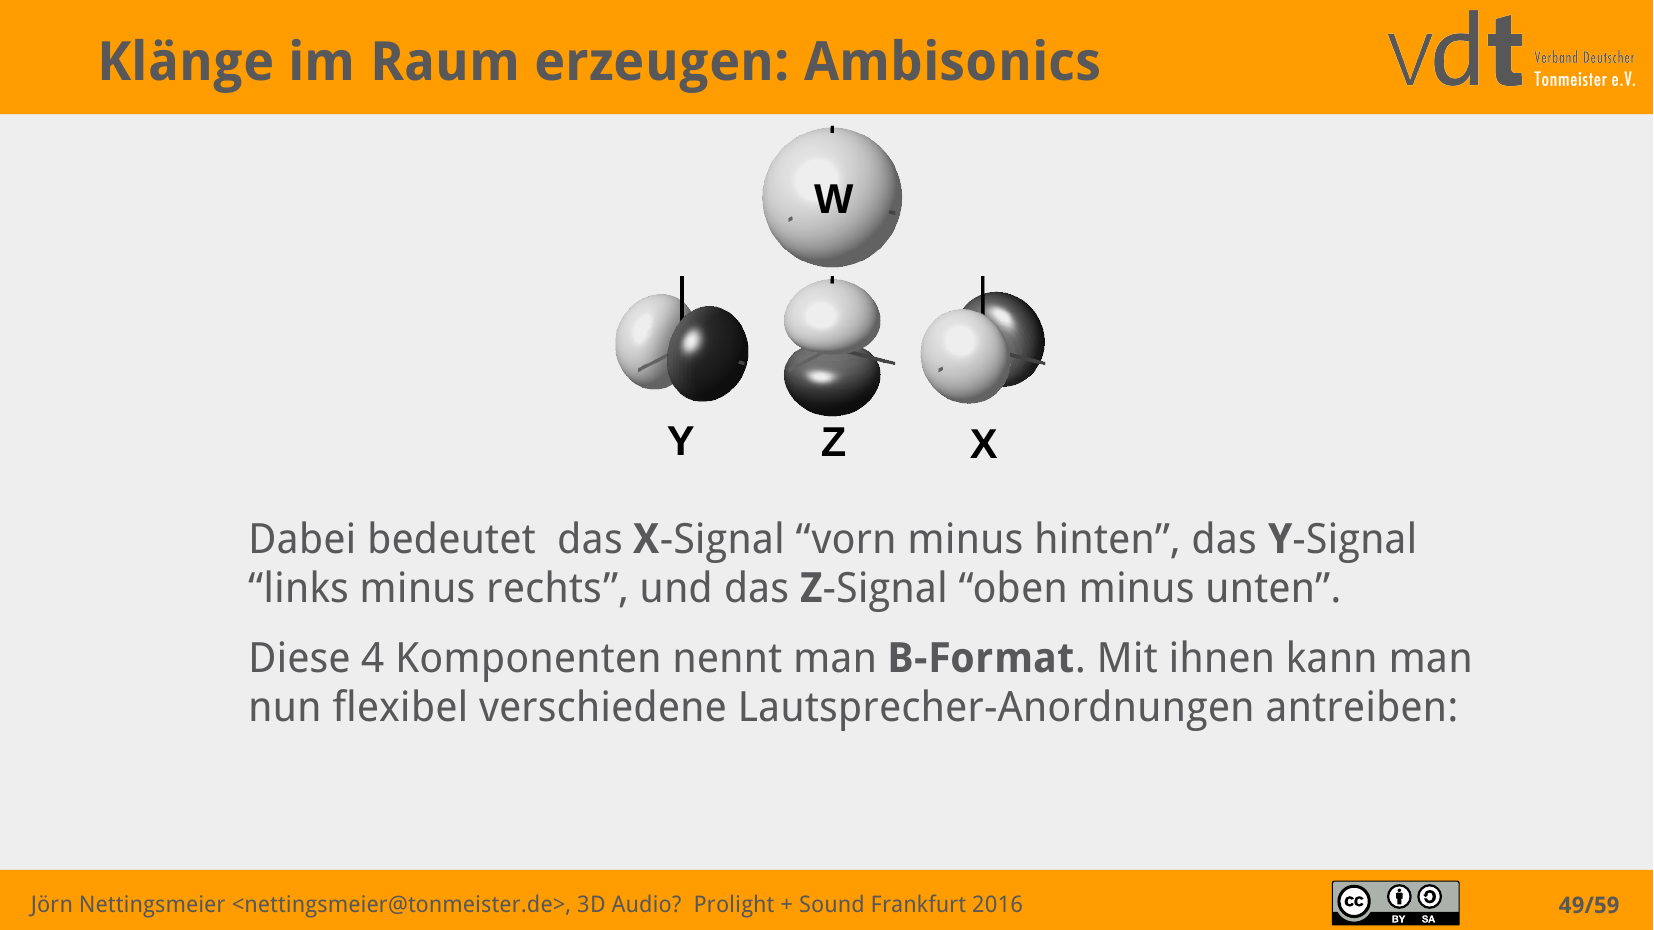

# Klänge im Raum erzeugen: Ambisonics
W
Y
Z
X
Dabei bedeutet das X-Signal “vorn minus hinten”, das Y-Signal “links minus rechts”, und das Z-Signal “oben minus unten”.
Diese 4 Komponenten nennt man B-Format. Mit ihnen kann man nun flexibel verschiedene Lautsprecher-Anordnungen antreiben: